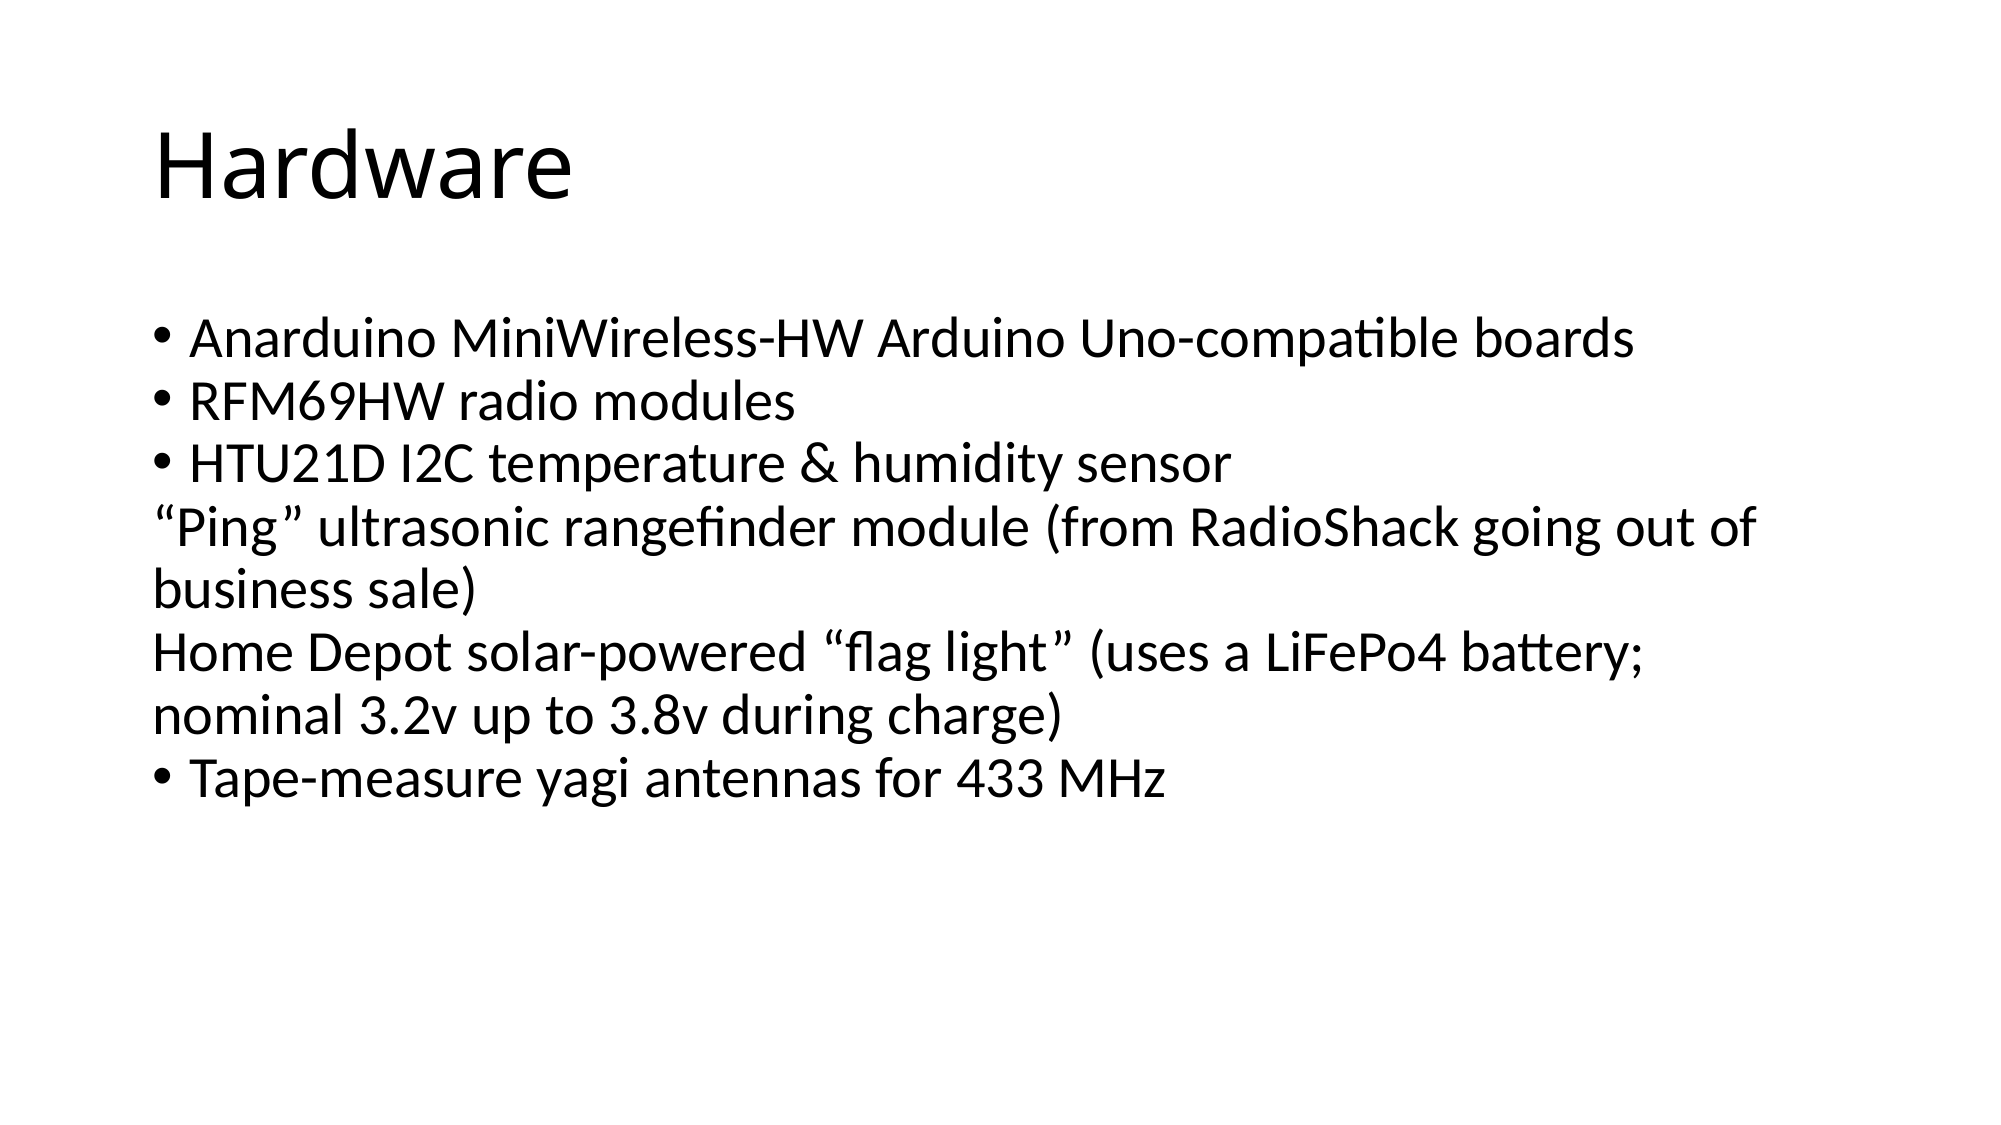

Hardware
Anarduino MiniWireless-HW Arduino Uno-compatible boards
RFM69HW radio modules
HTU21D I2C temperature & humidity sensor
“Ping” ultrasonic rangefinder module (from RadioShack going out of business sale)
Home Depot solar-powered “flag light” (uses a LiFePo4 battery; nominal 3.2v up to 3.8v during charge)
Tape-measure yagi antennas for 433 MHz